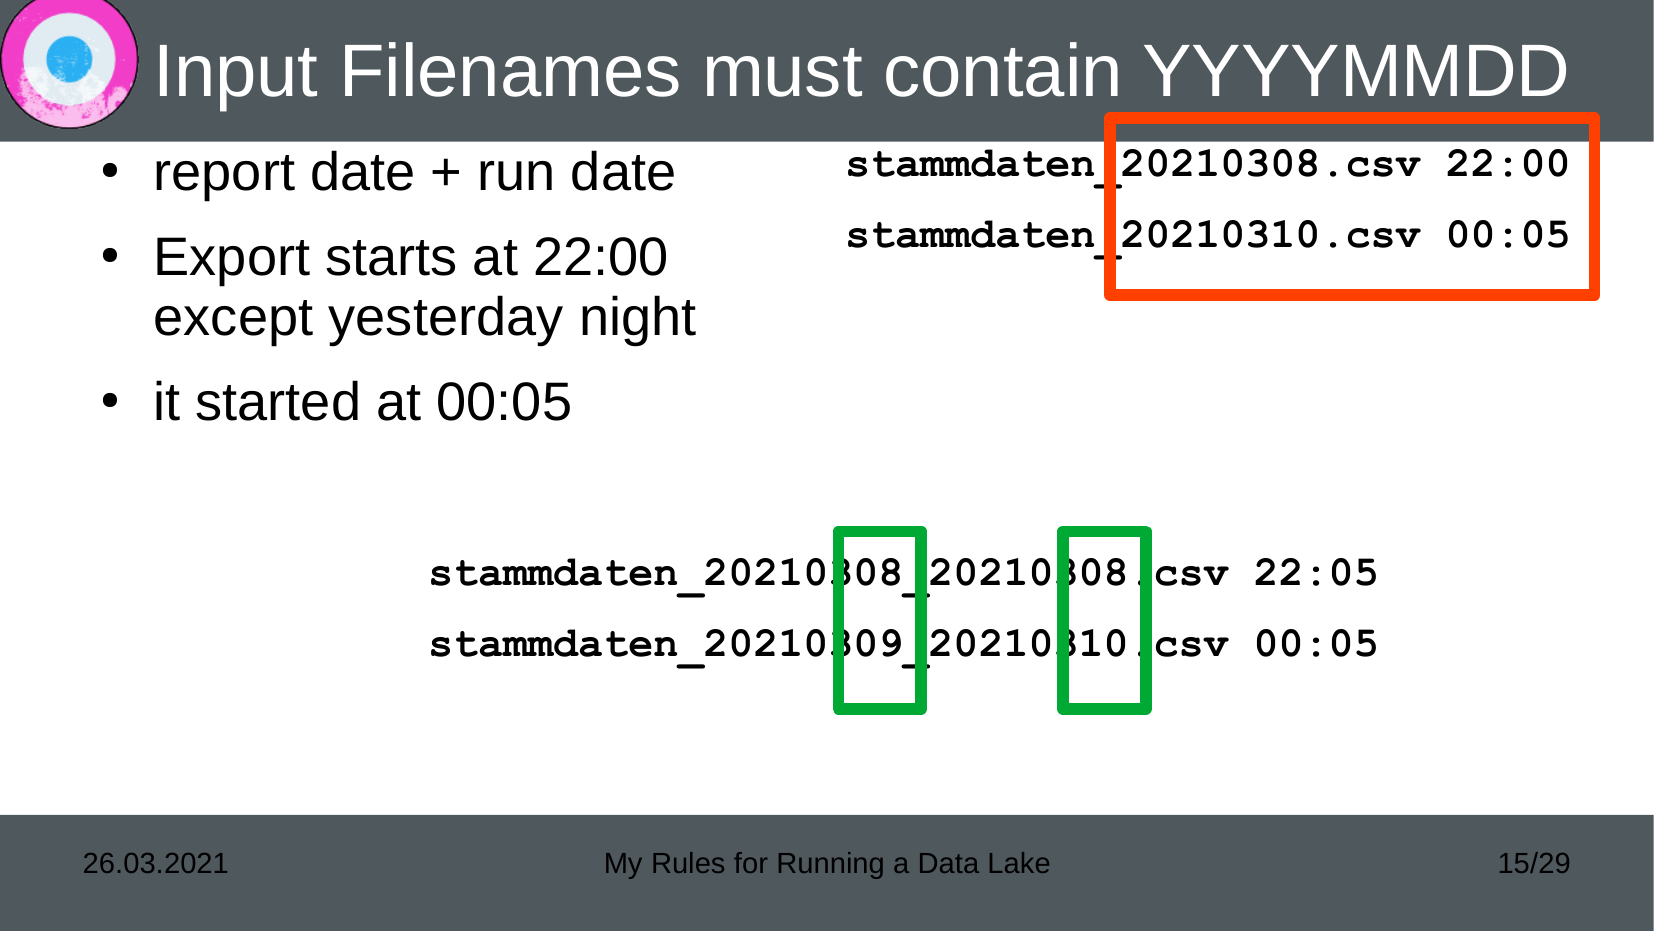

Input Filenames must contain YYYYMMDD
report date + run date
Export starts at 22:00 except yesterday night
it started at 00:05
# stammdaten_20210308.csv 22:00
stammdaten_20210310.csv 00:05
stammdaten_20210308_20210308.csv 22:05
stammdaten_20210309_20210310.csv 00:05
08. März 2019
15